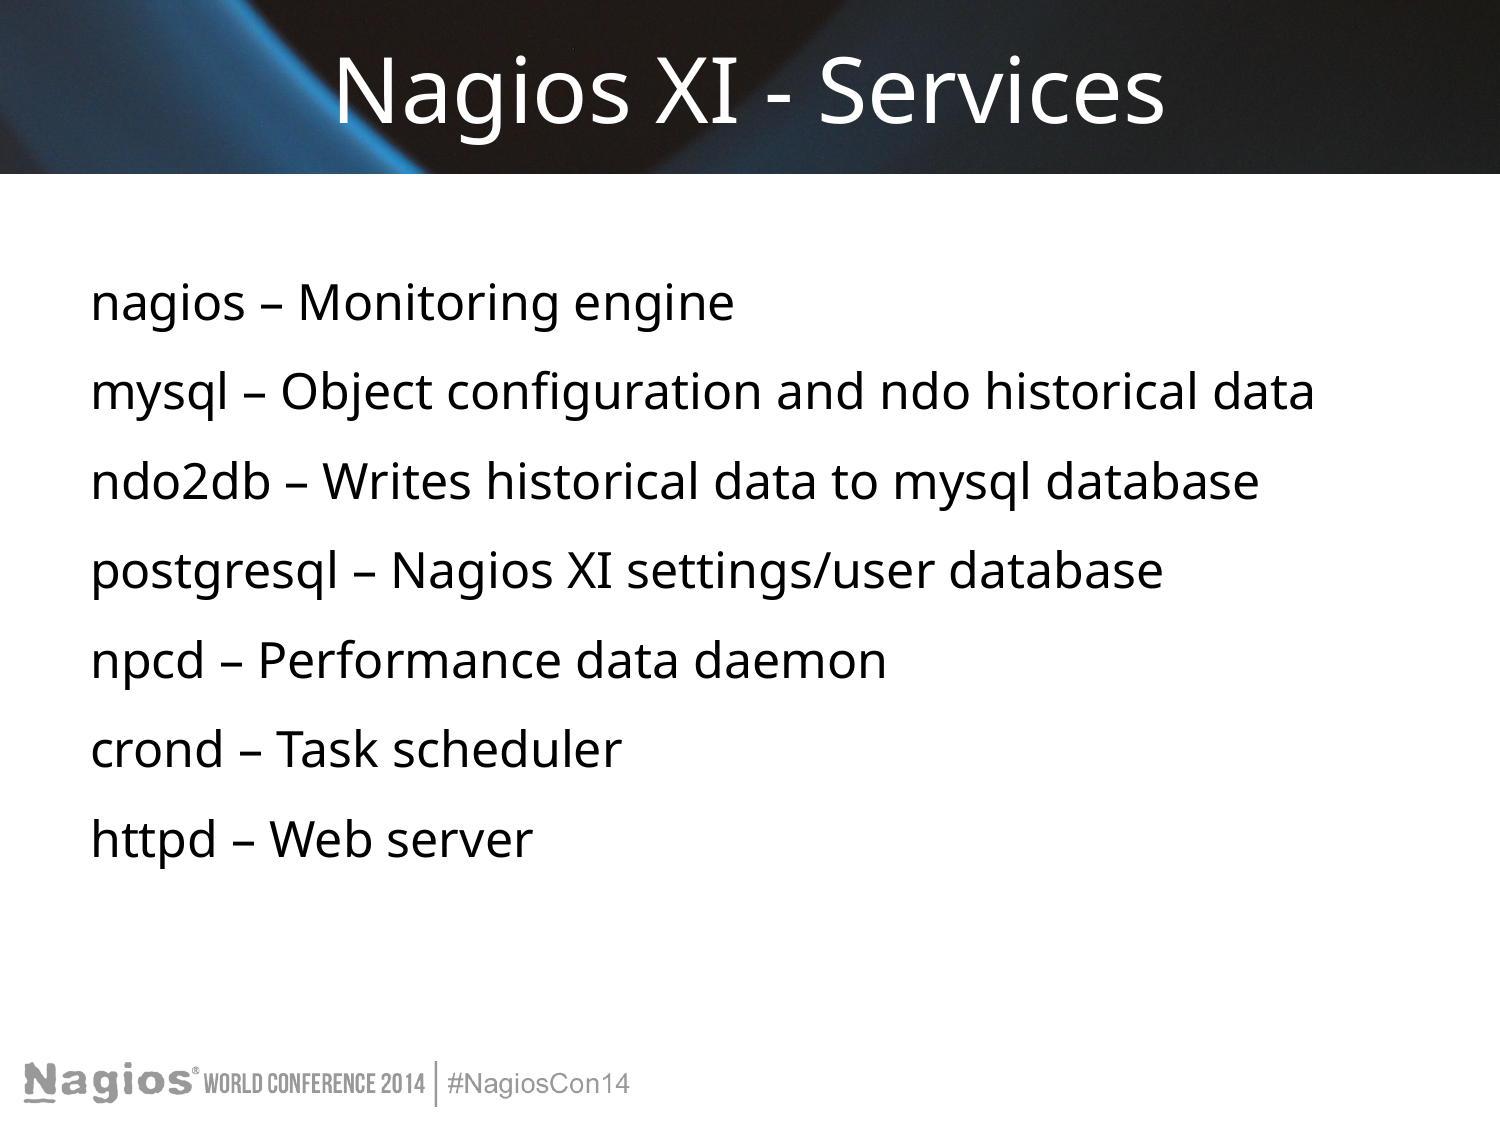

# Nagios XI - Services
nagios – Monitoring engine
mysql – Object configuration and ndo historical data
ndo2db – Writes historical data to mysql database
postgresql – Nagios XI settings/user database
npcd – Performance data daemon
crond – Task scheduler
httpd – Web server